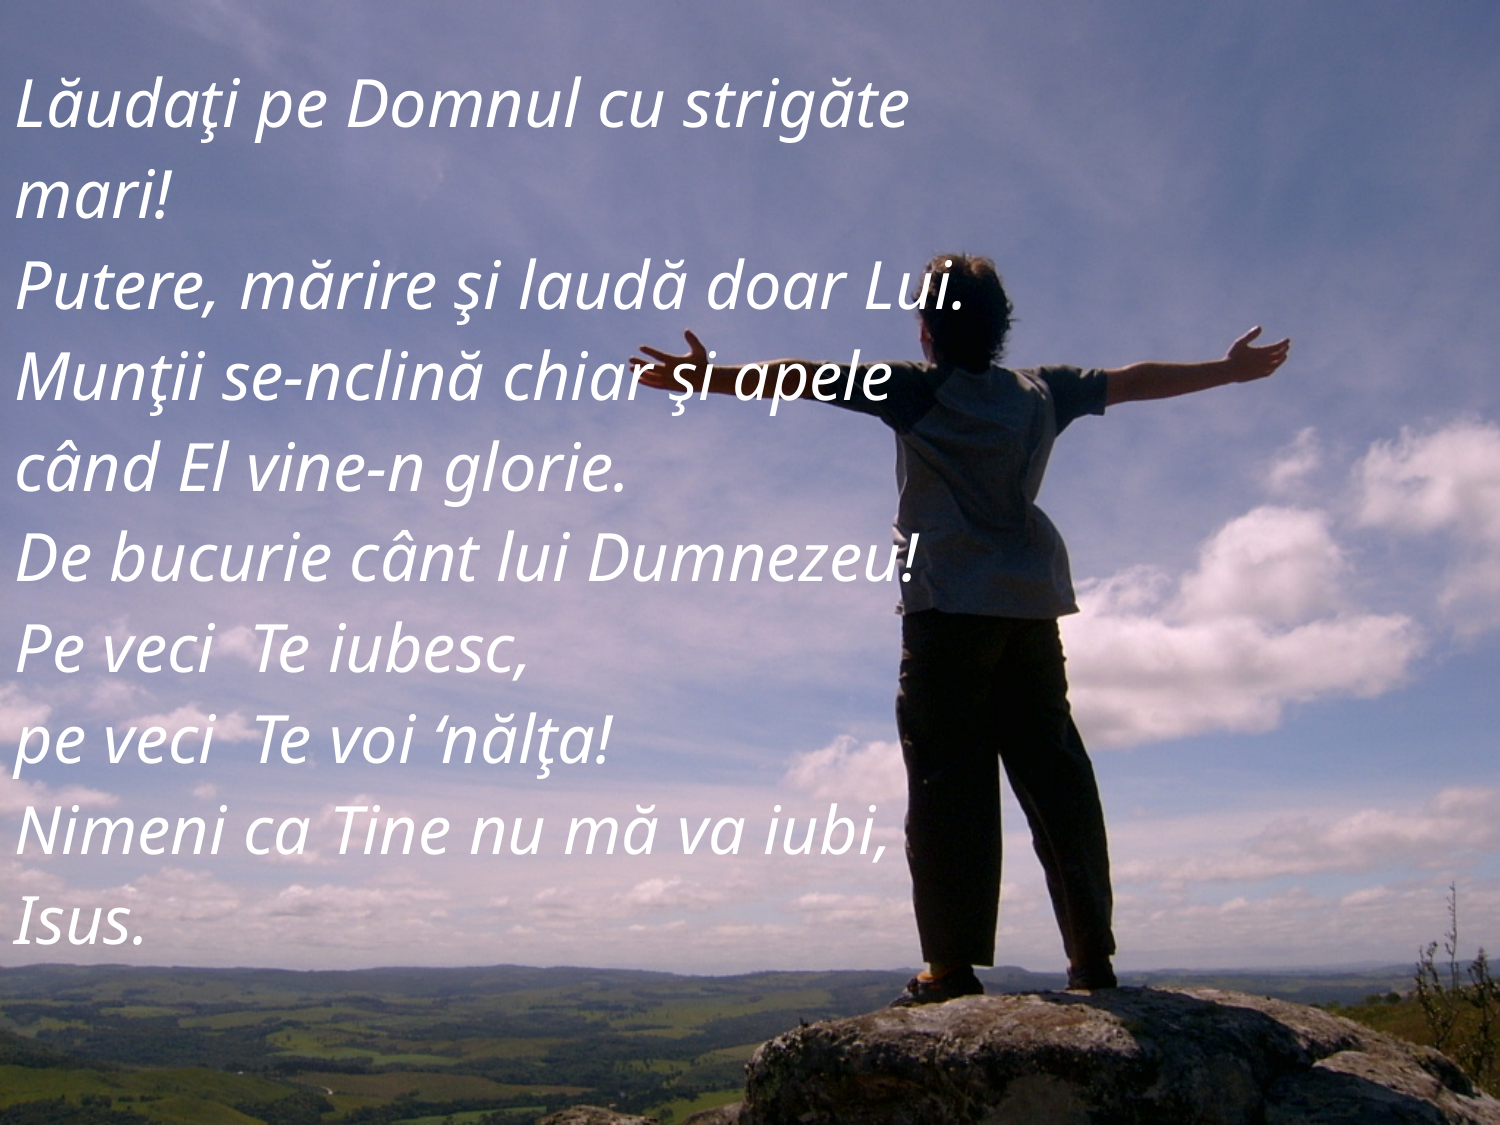

Lăudaţi pe Domnul cu strigăte mari!
Putere, mărire şi laudă doar Lui.
Munţii se-nclină chiar şi apele
când El vine-n glorie.
De bucurie cânt lui Dumnezeu!
Pe veci Te iubesc,
pe veci Te voi ‘nălţa!
Nimeni ca Tine nu mă va iubi, Isus.